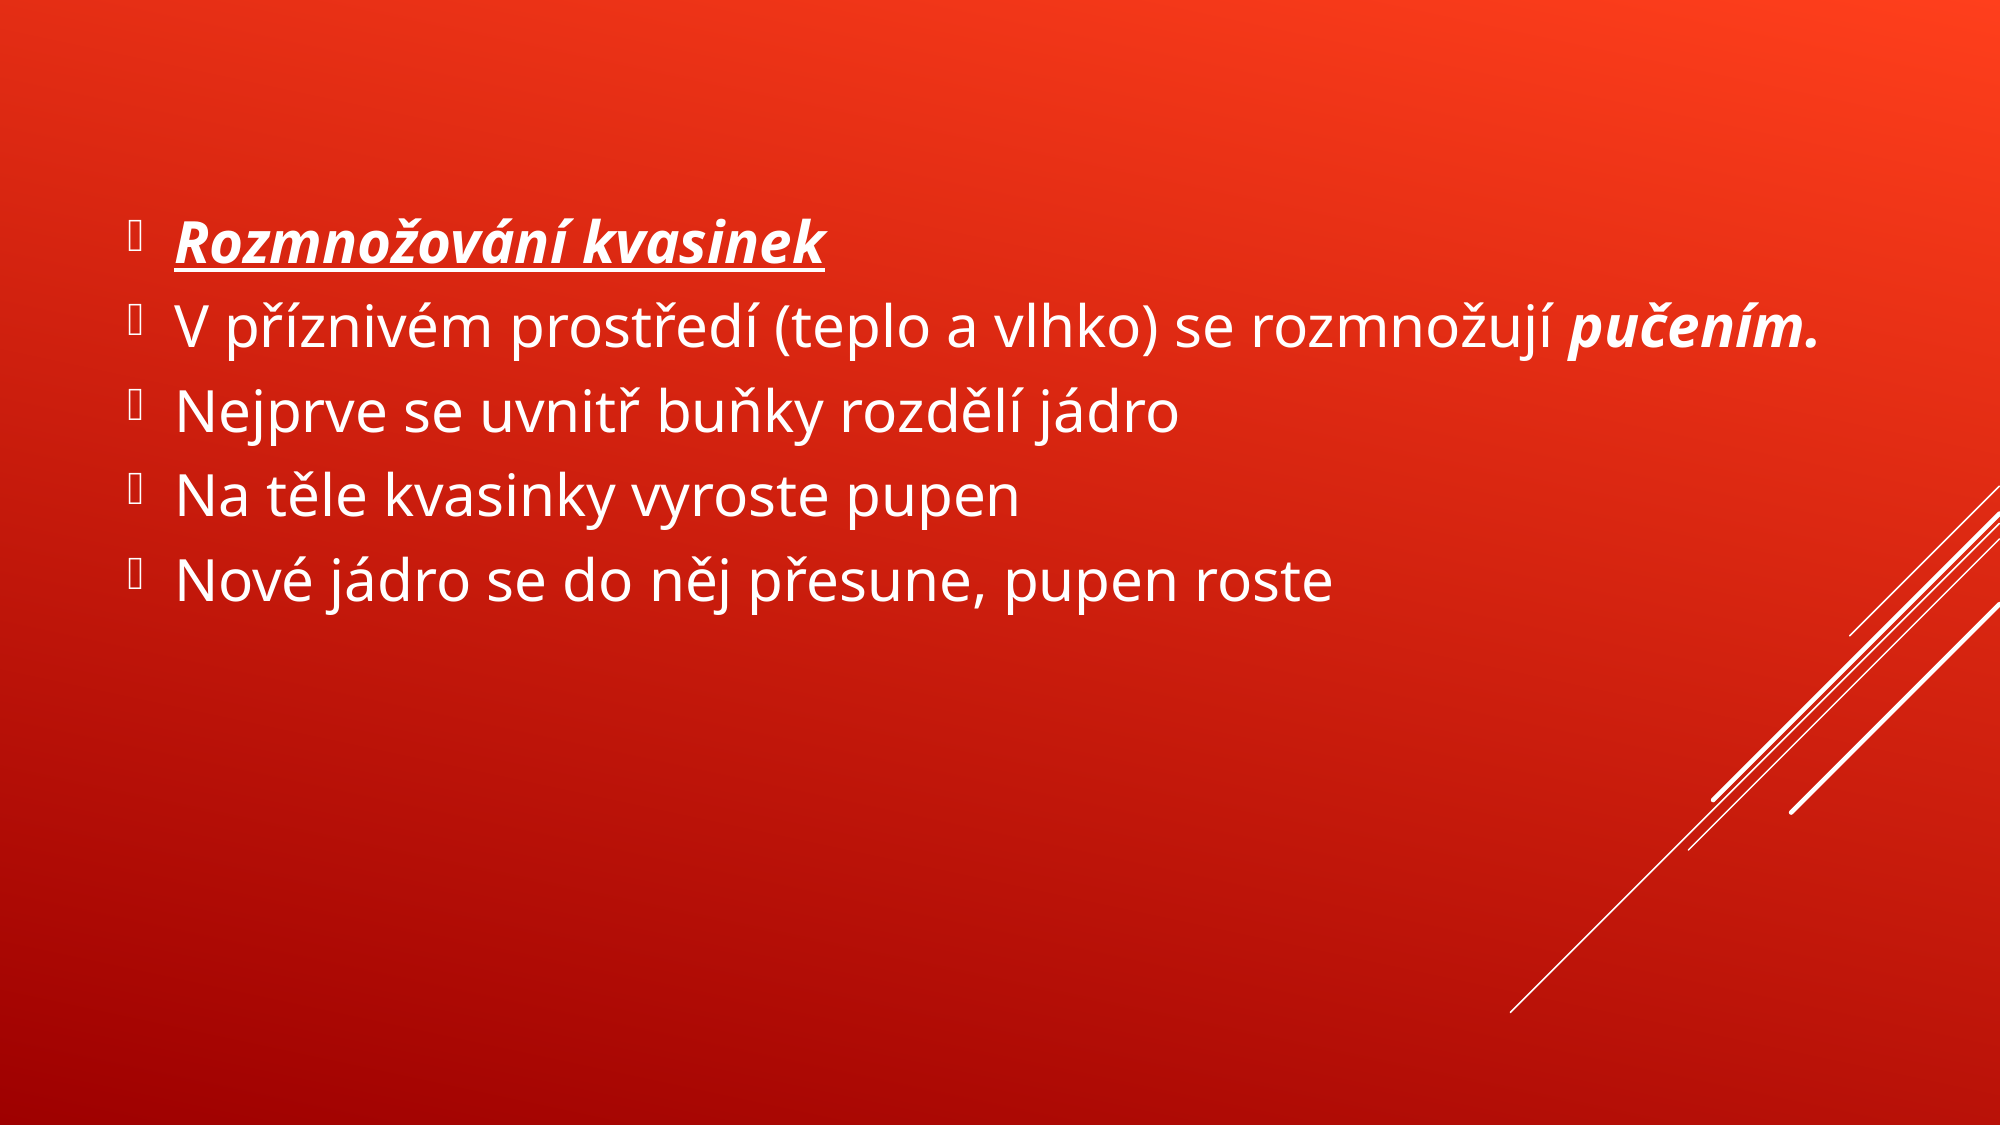

Rozmnožování kvasinek
V příznivém prostředí (teplo a vlhko) se rozmnožují pučením.
Nejprve se uvnitř buňky rozdělí jádro
Na těle kvasinky vyroste pupen
Nové jádro se do něj přesune, pupen roste
#